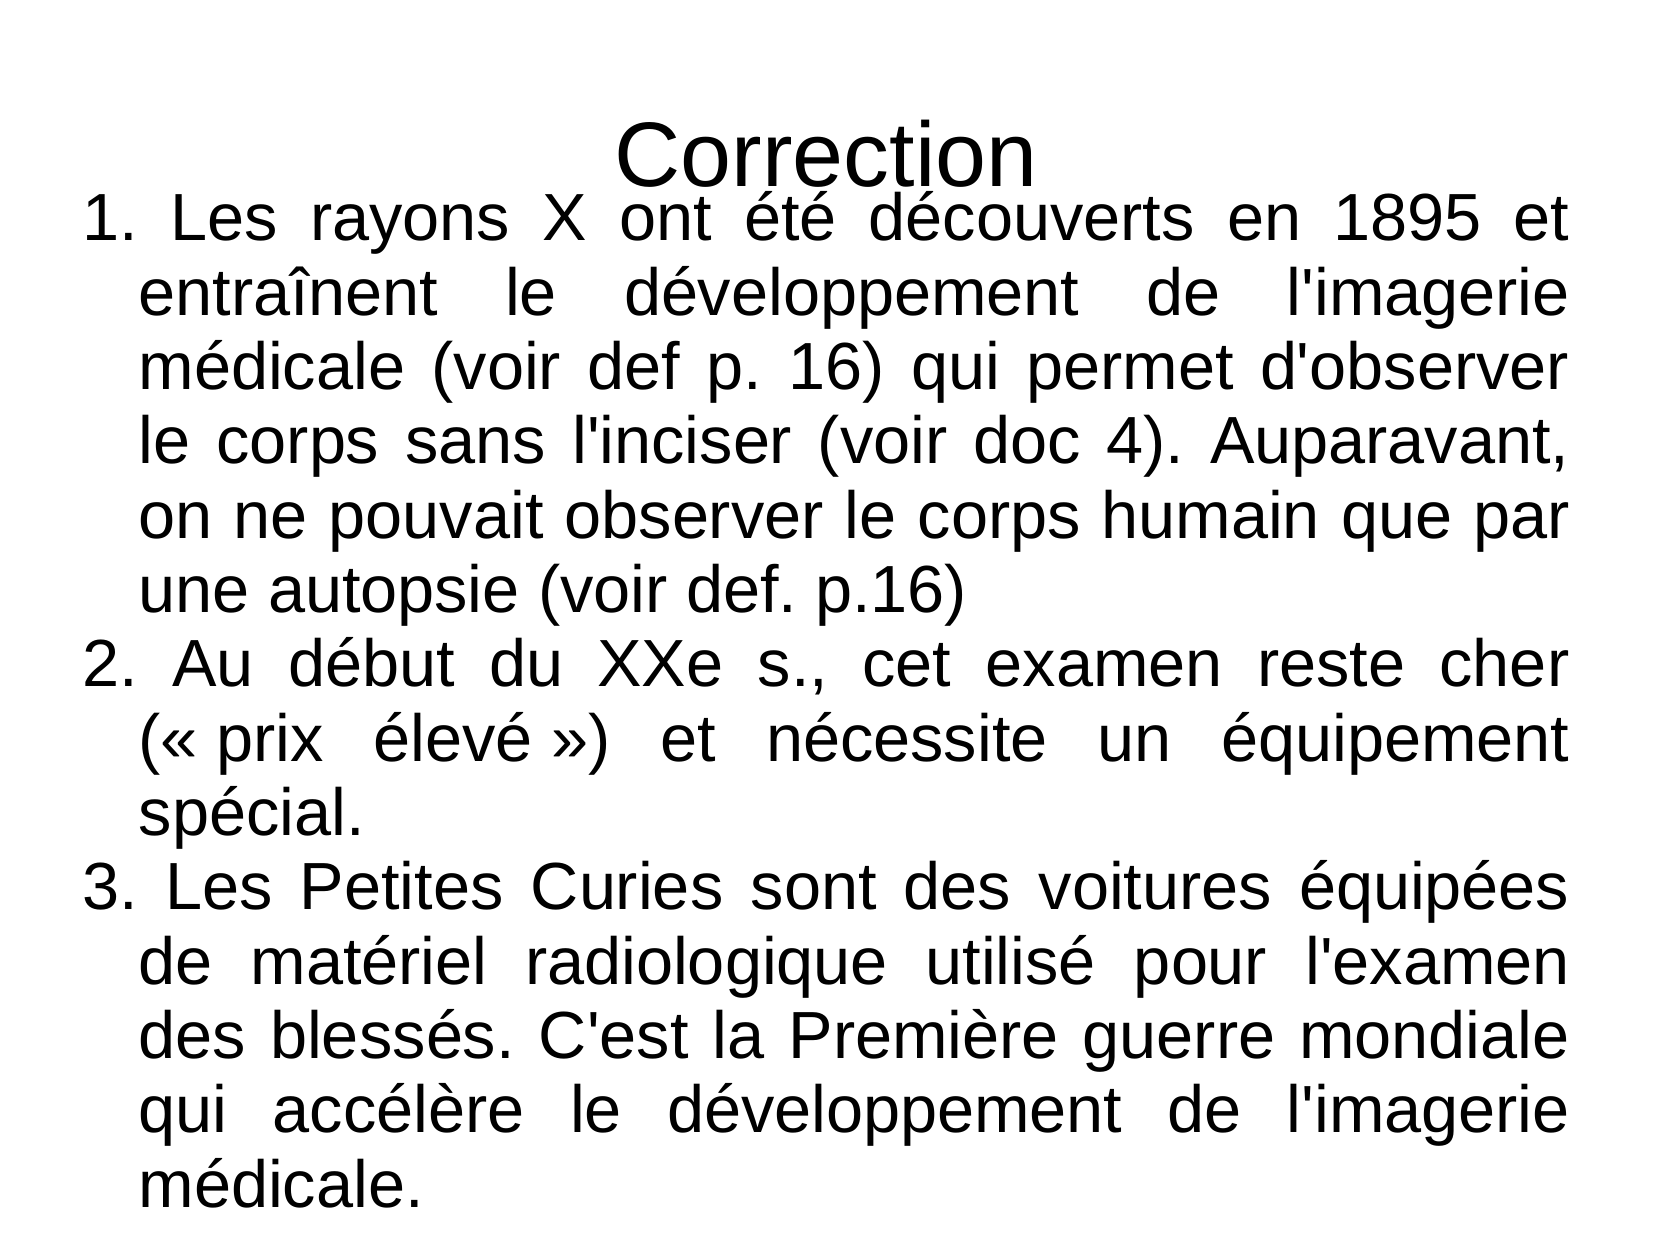

# Correction
1. Les rayons X ont été découverts en 1895 et entraînent le développement de l'imagerie médicale (voir def p. 16) qui permet d'observer le corps sans l'inciser (voir doc 4). Auparavant, on ne pouvait observer le corps humain que par une autopsie (voir def. p.16)
2. Au début du XXe s., cet examen reste cher (« prix élevé ») et nécessite un équipement spécial.
3. Les Petites Curies sont des voitures équipées de matériel radiologique utilisé pour l'examen des blessés. C'est la Première guerre mondiale qui accélère le développement de l'imagerie médicale.